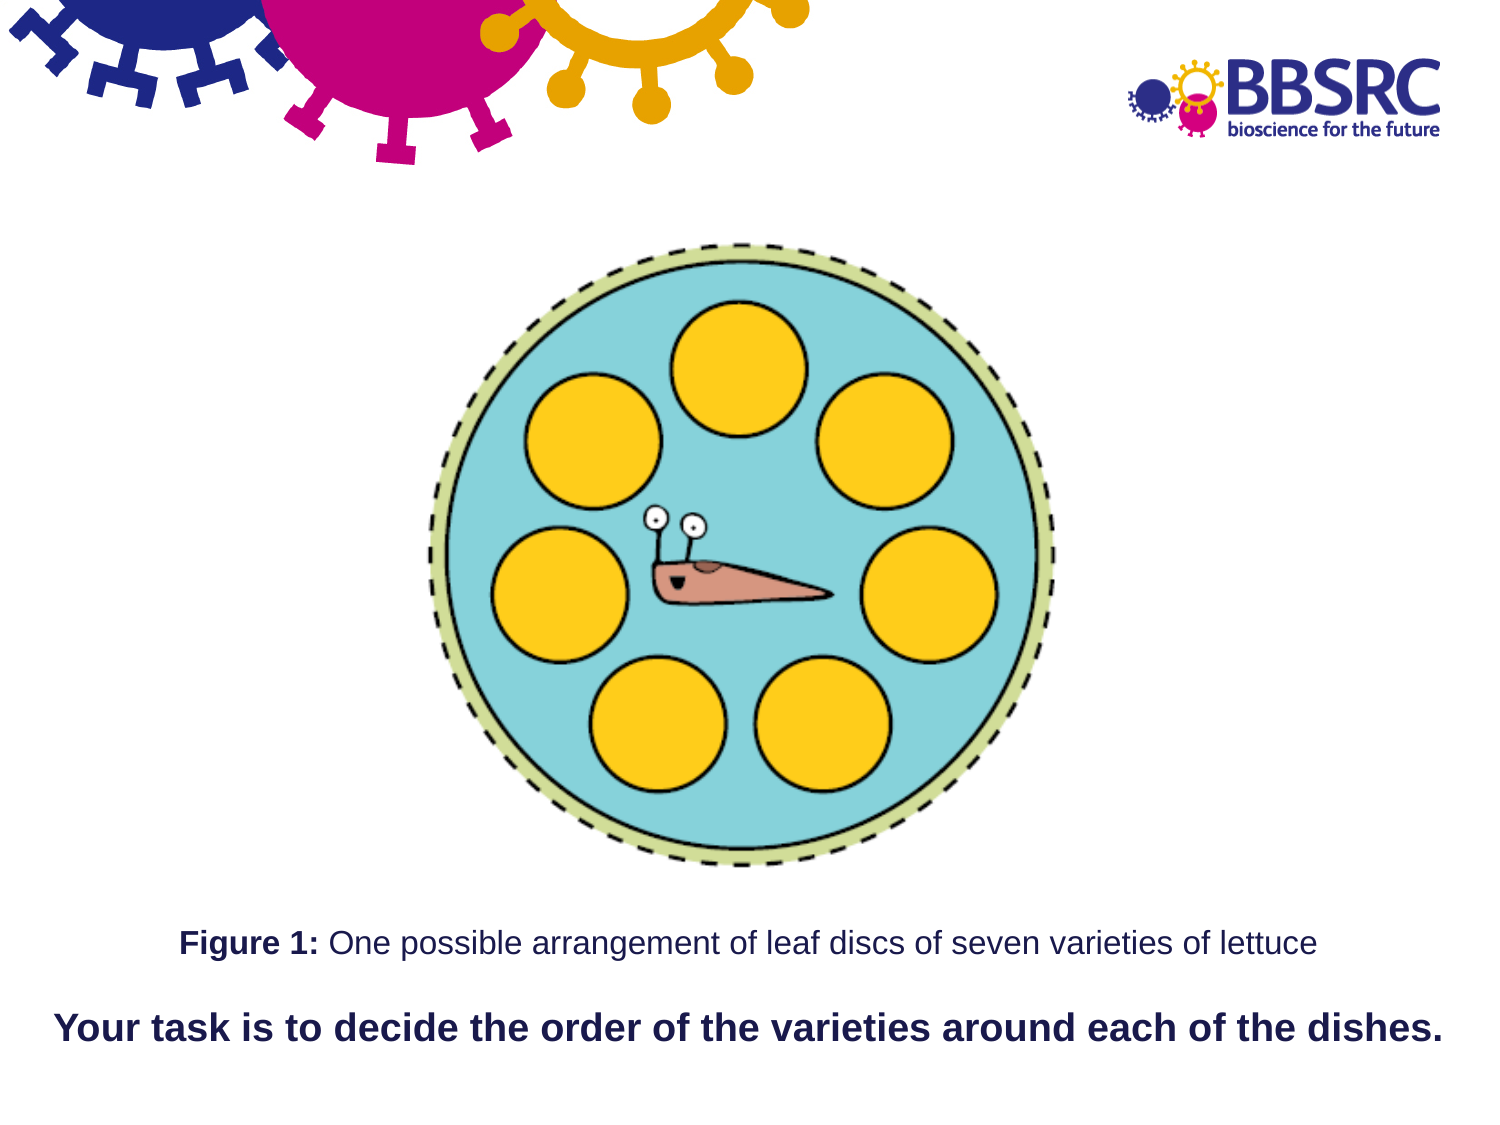

# Figure 1: One possible arrangement of leaf discs of seven varieties of lettuce
Your task is to decide the order of the varieties around each of the dishes.